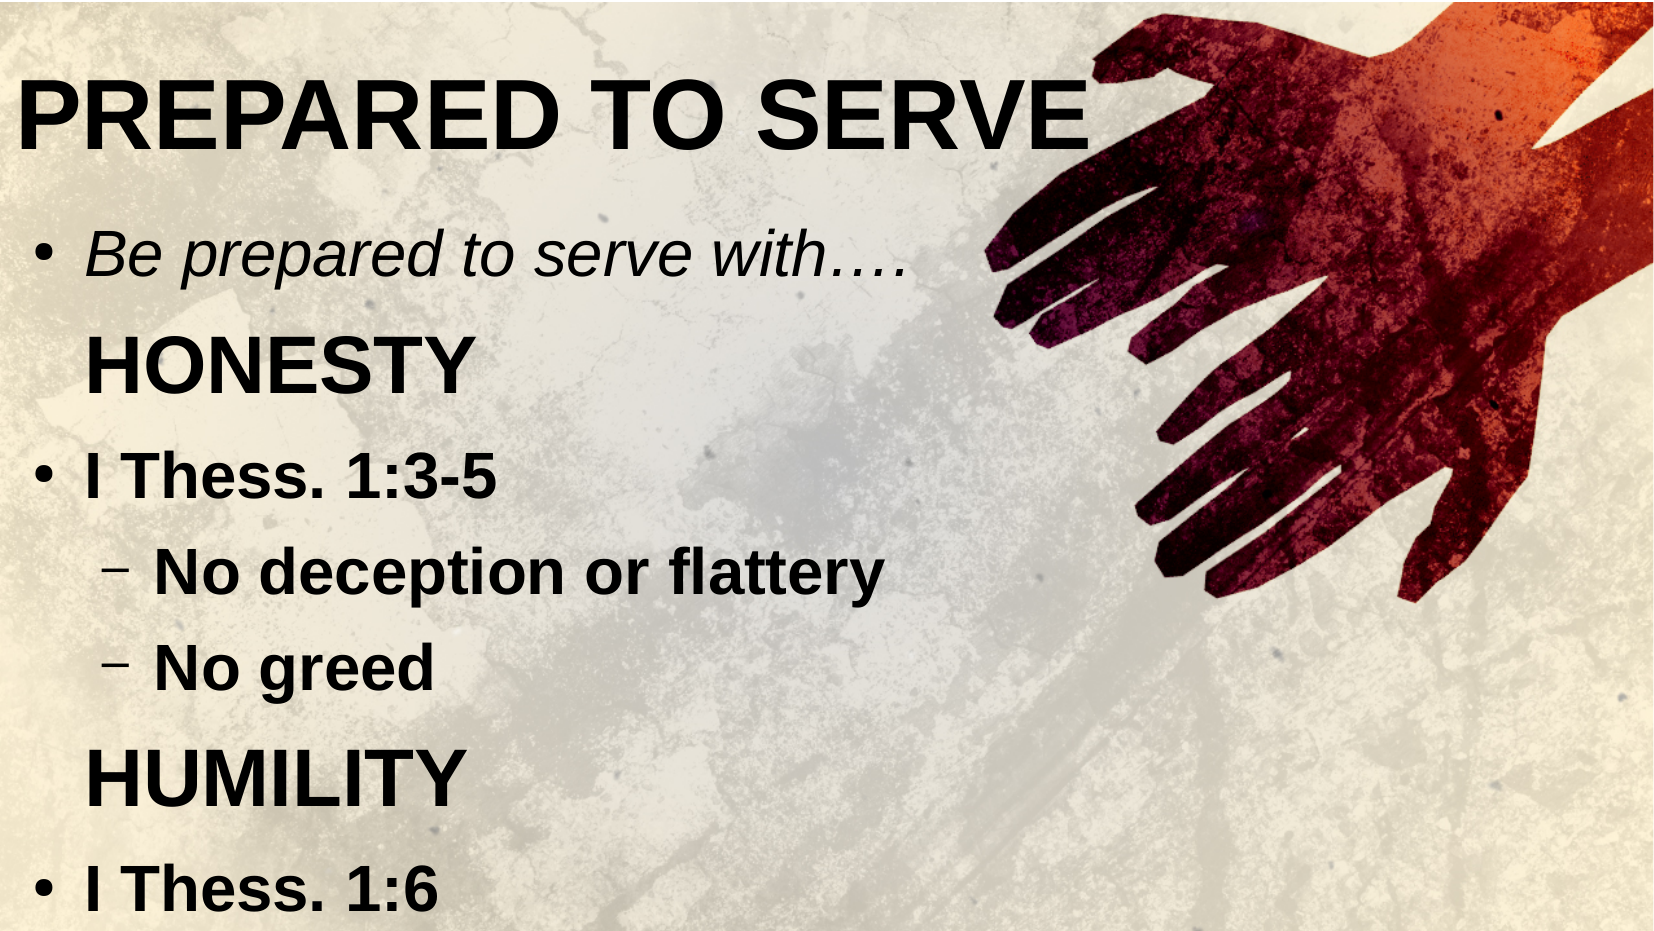

# PREPARED TO SERVE
Be prepared to serve with….
HONESTY
I Thess. 1:3-5
No deception or flattery
No greed
HUMILITY
I Thess. 1:6